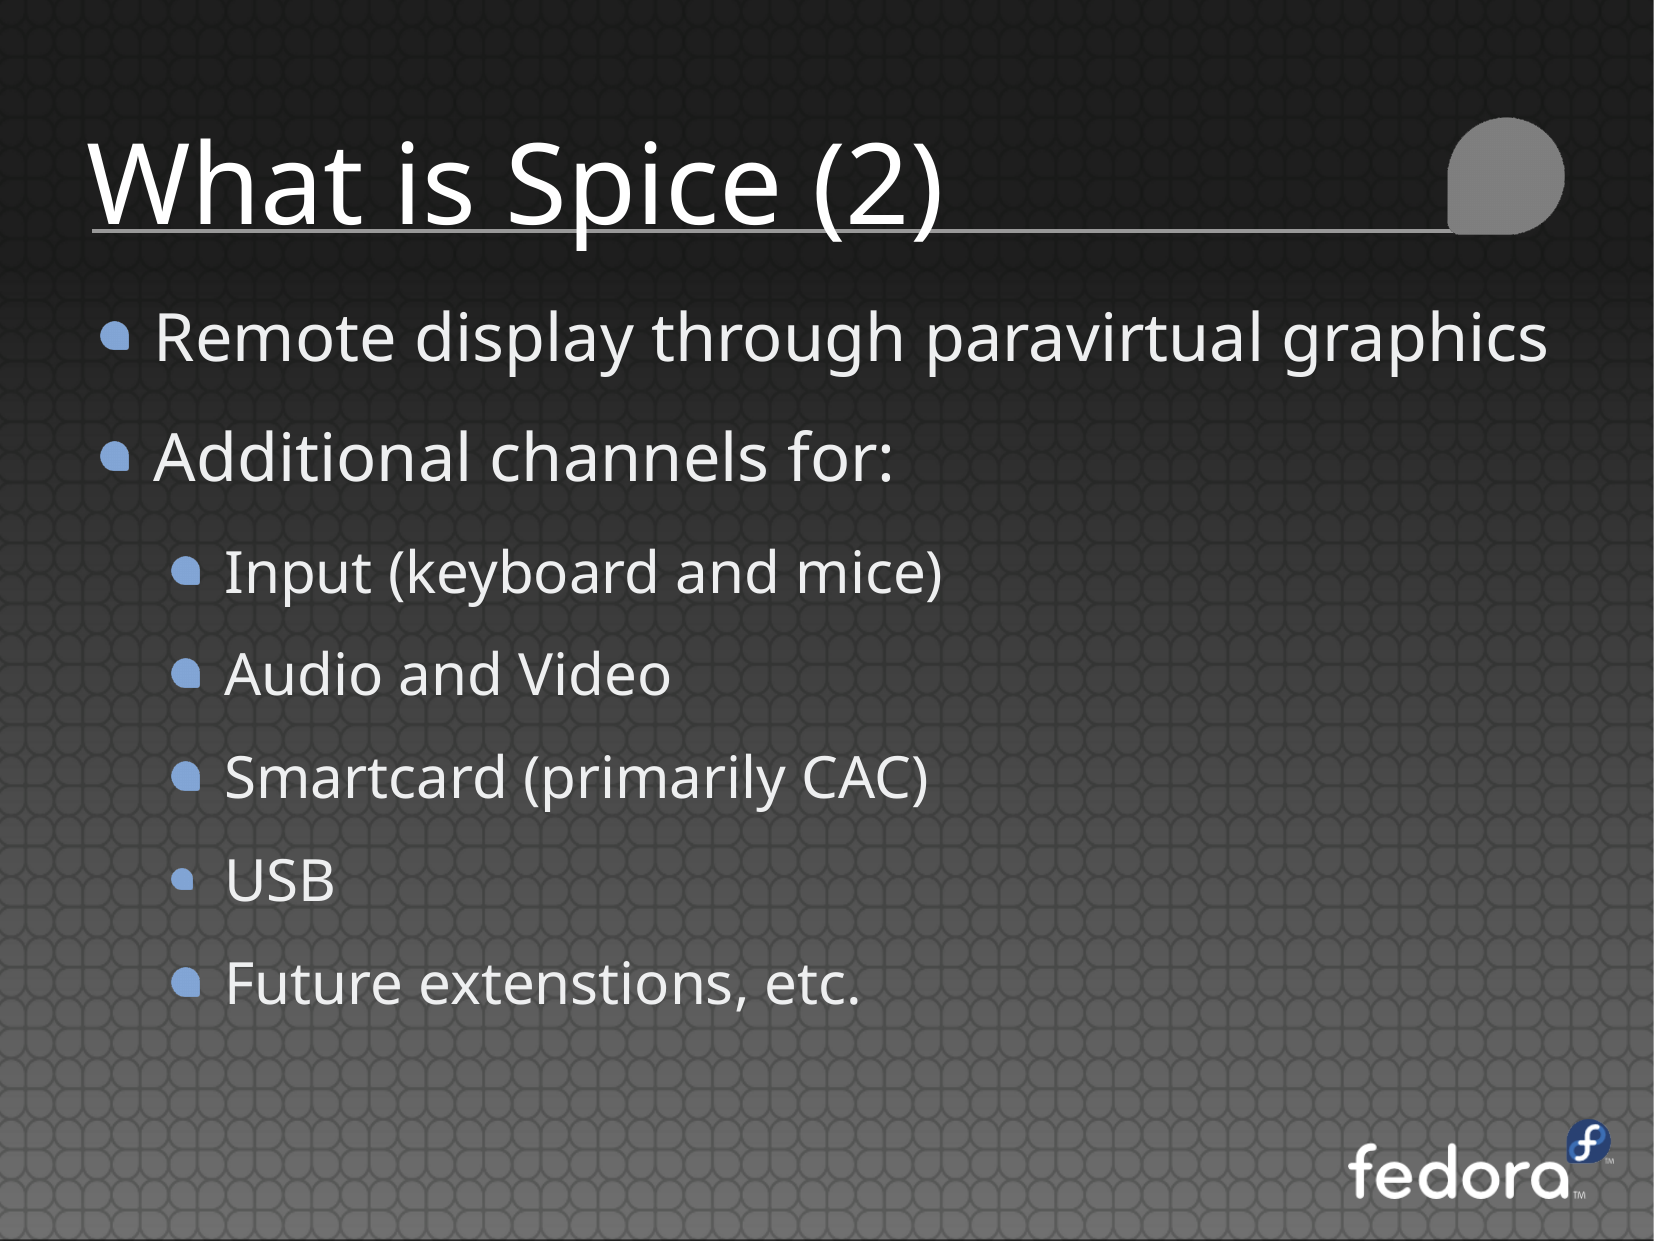

# What is Spice (2)
Remote display through paravirtual graphics
Additional channels for:
Input (keyboard and mice)
Audio and Video
Smartcard (primarily CAC)
USB
Future extenstions, etc.